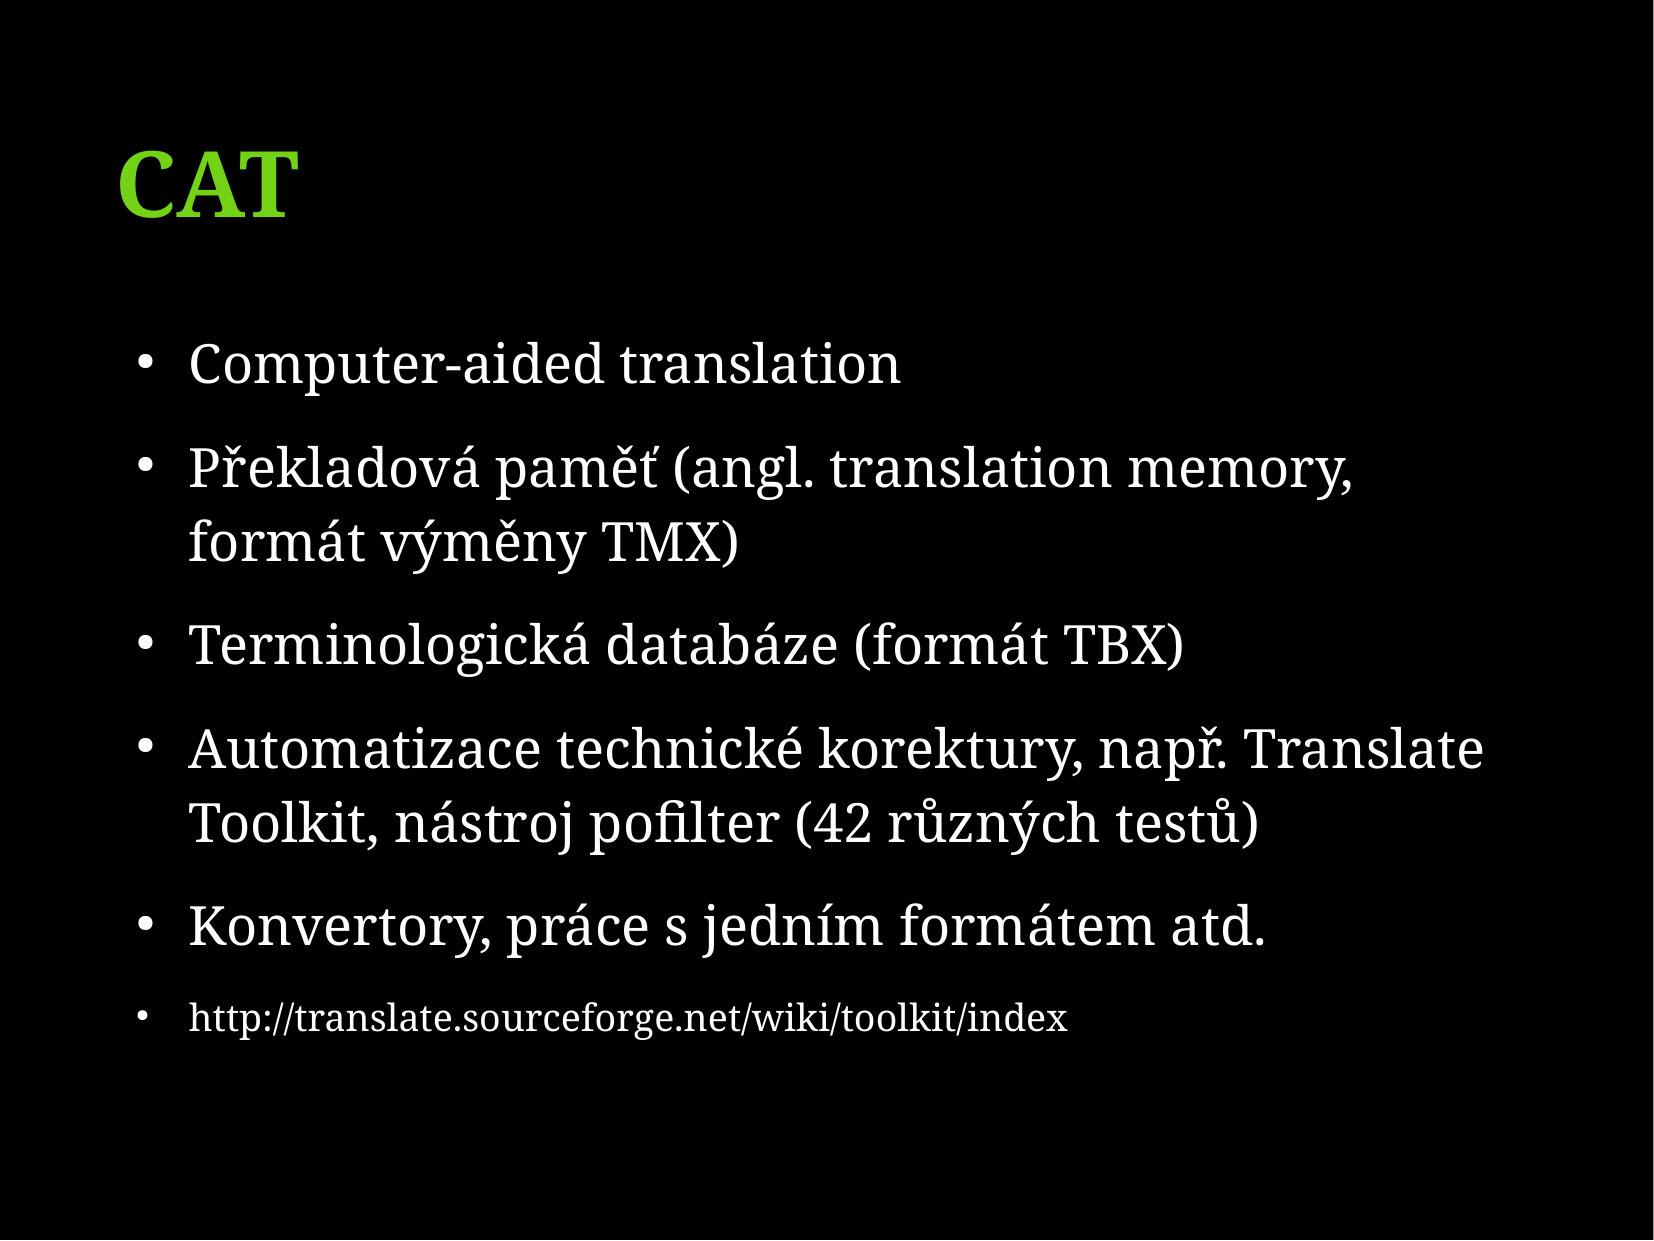

# CAT
Computer-aided translation
Překladová paměť (angl. translation memory, formát výměny TMX)
Terminologická databáze (formát TBX)
Automatizace technické korektury, např. Translate Toolkit, nástroj pofilter (42 různých testů)
Konvertory, práce s jedním formátem atd.
http://translate.sourceforge.net/wiki/toolkit/index